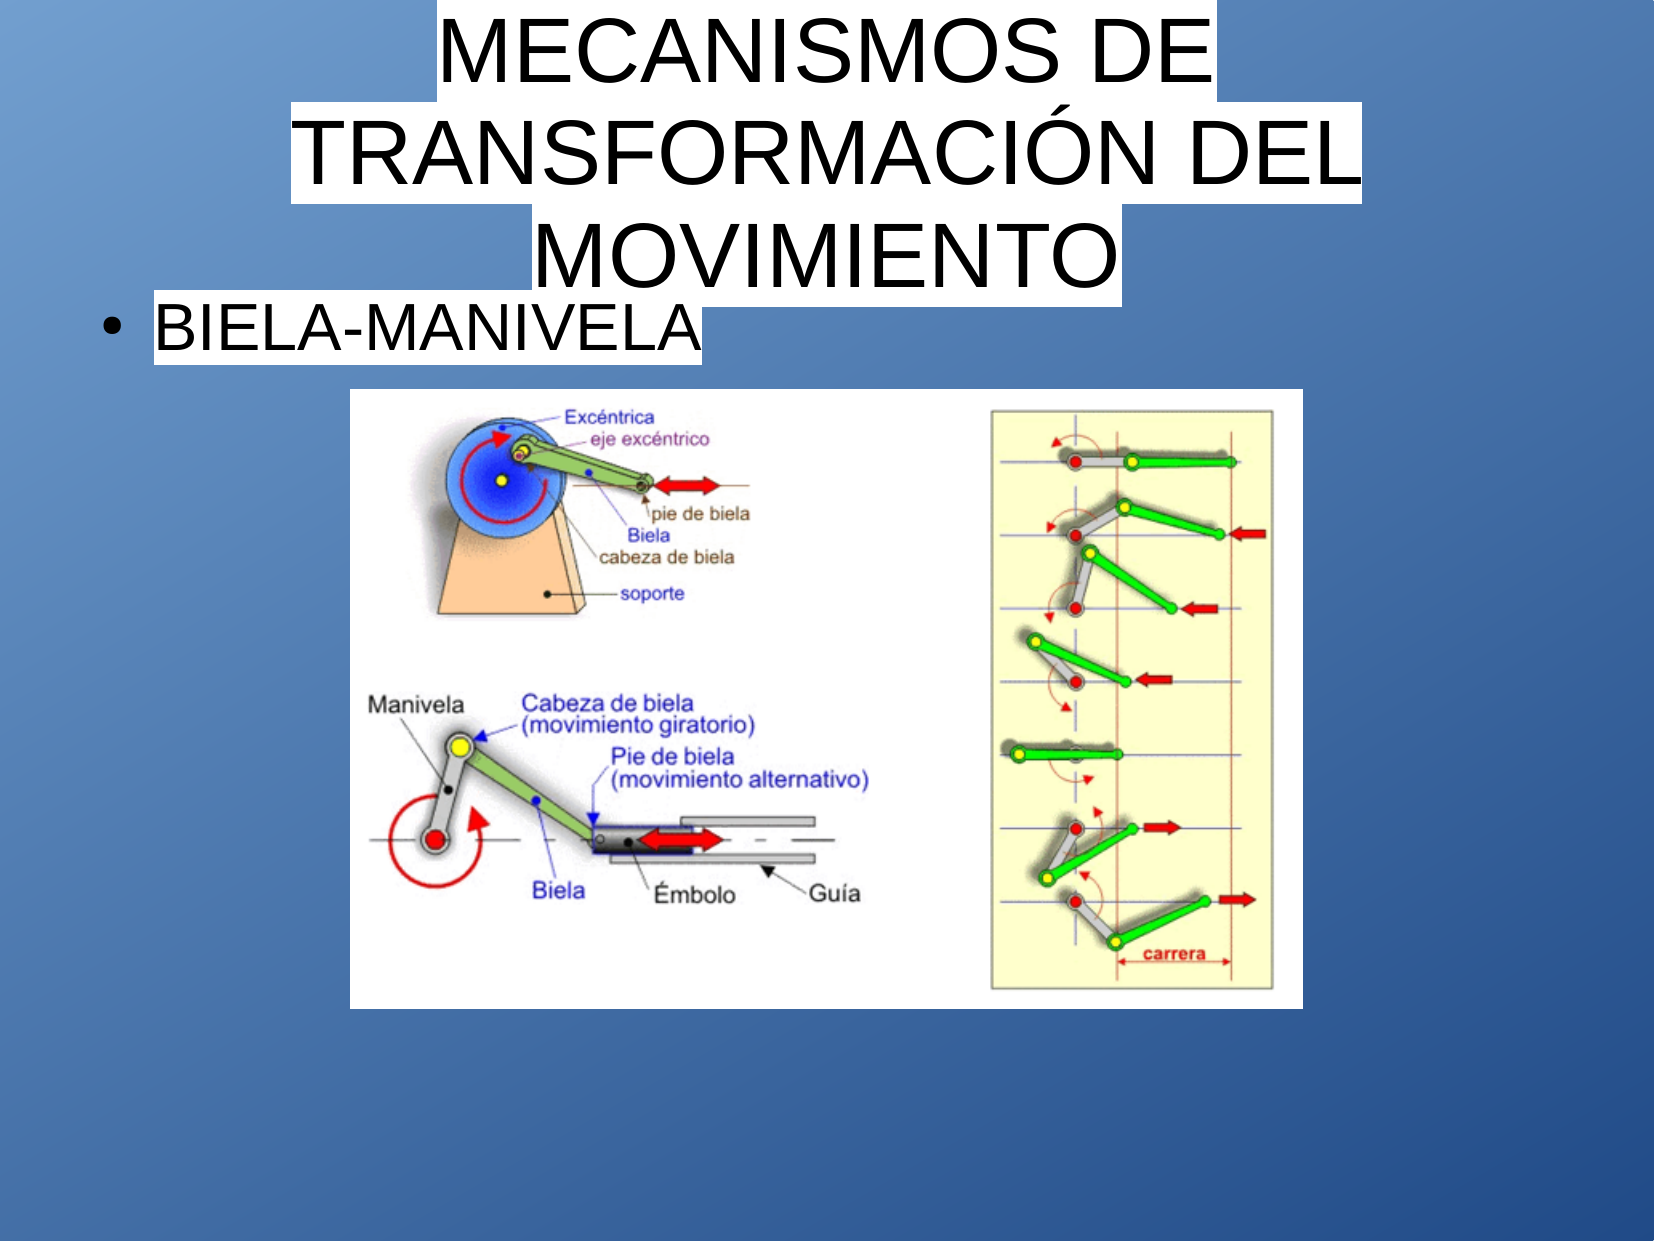

# MECANISMOS DE TRANSFORMACIÓN DEL MOVIMIENTO
BIELA-MANIVELA